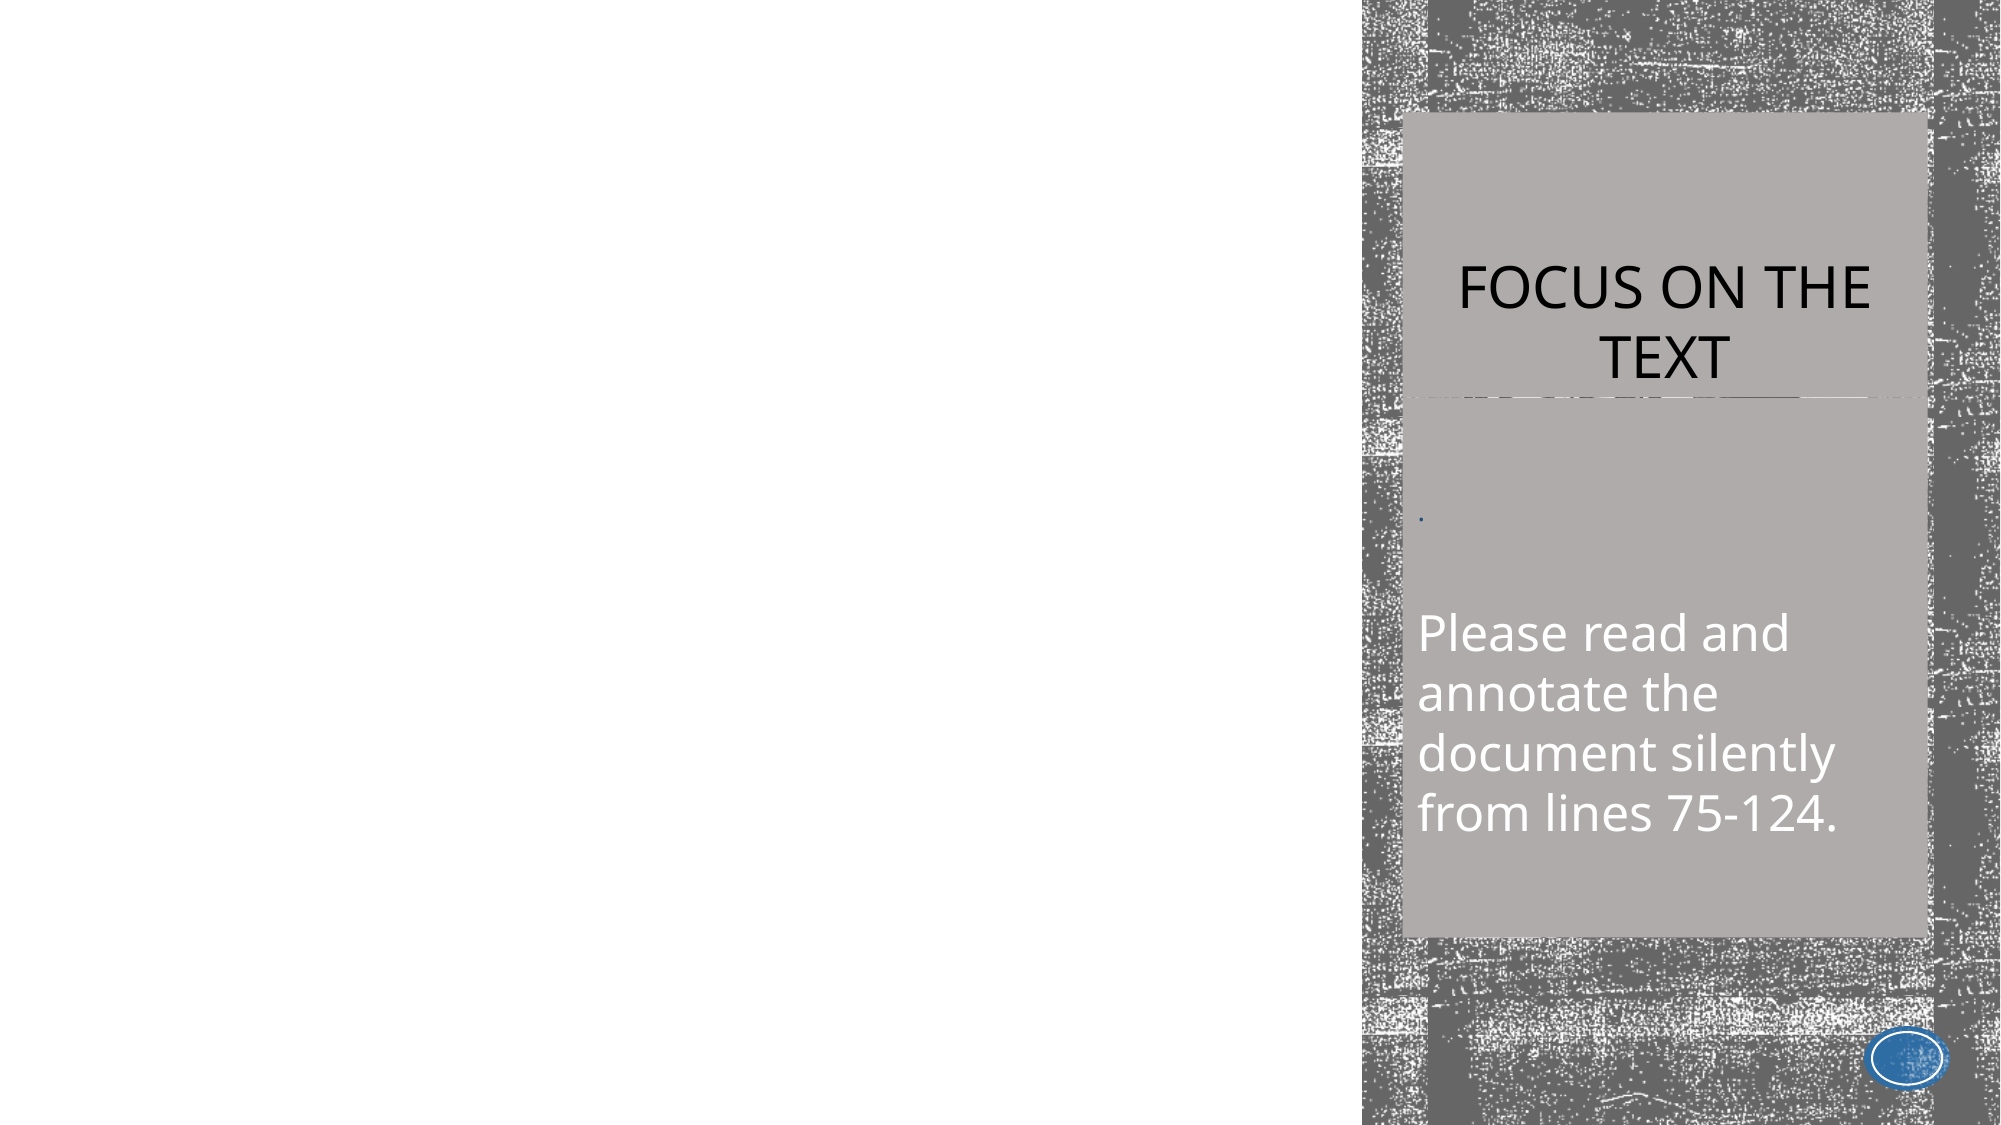

# Focus on the text
.
Please read and annotate the document silently from lines 75-124.